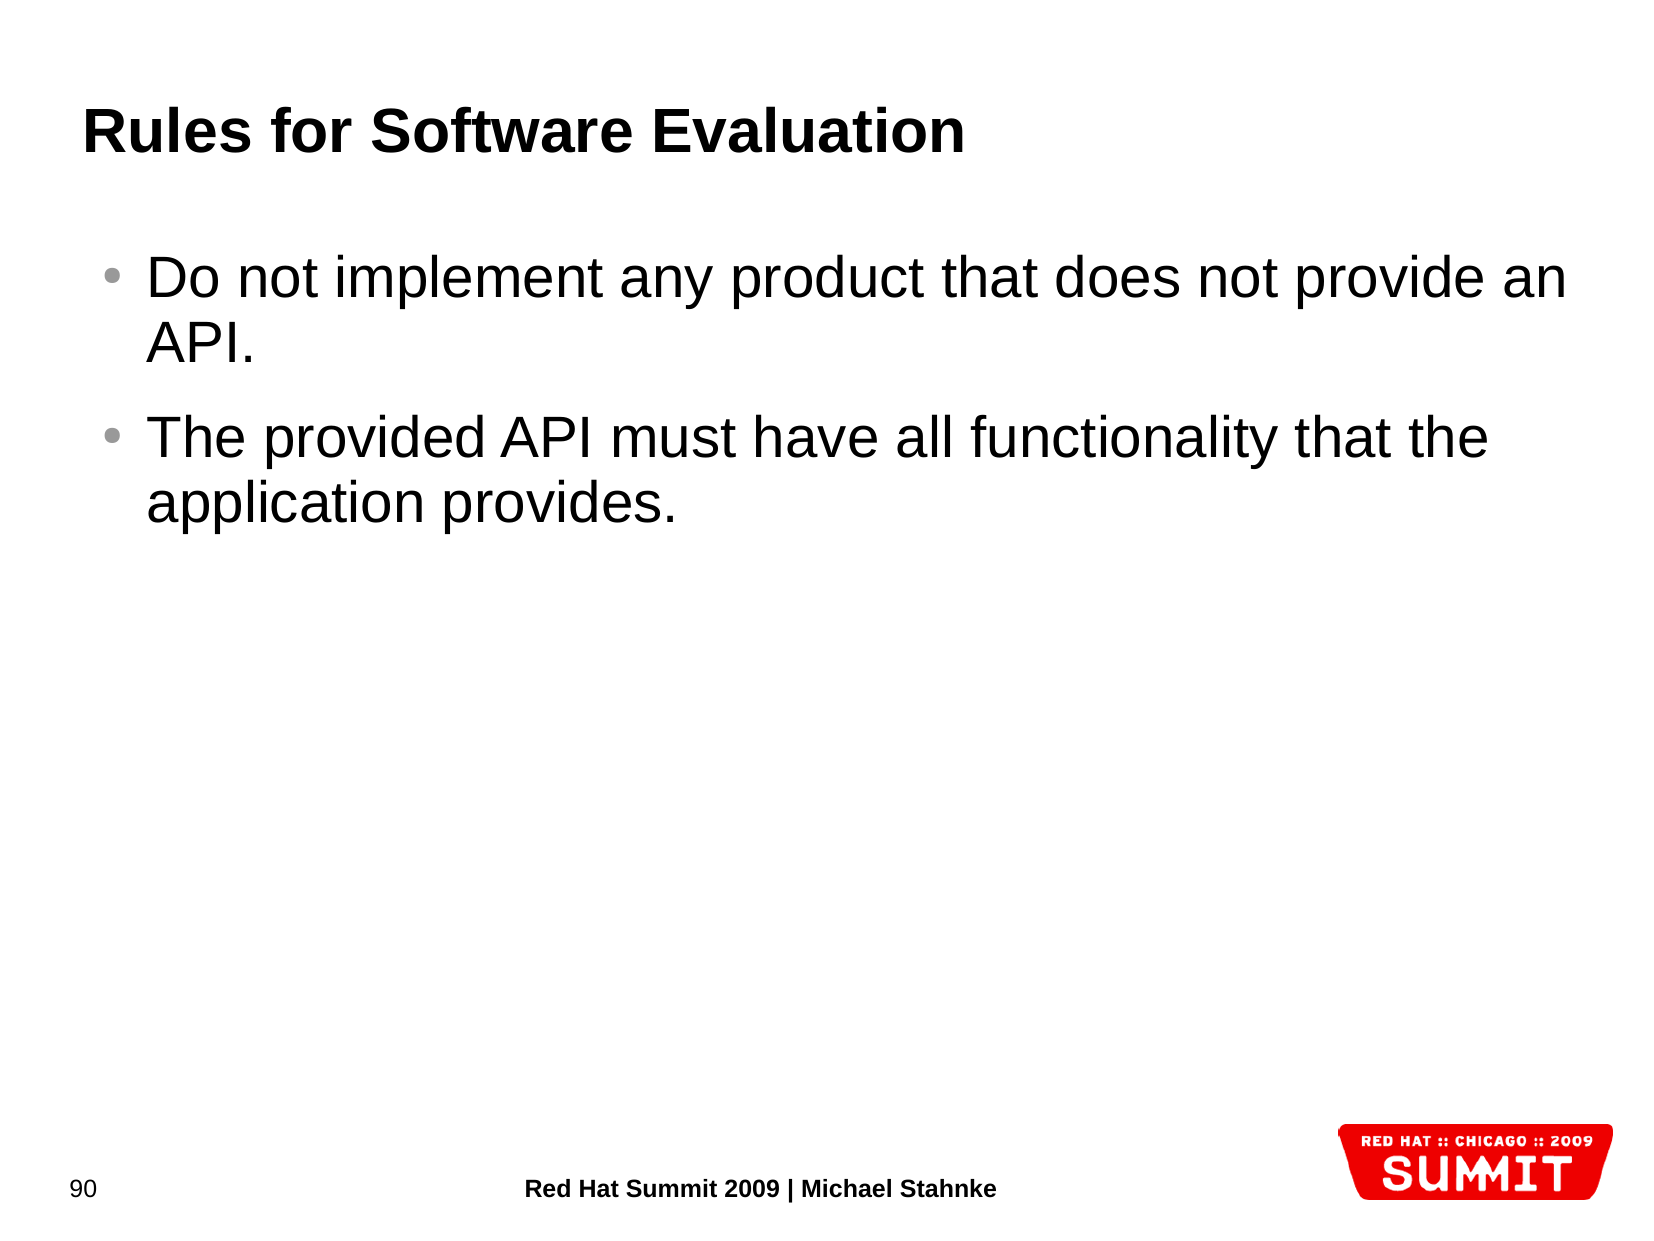

# Rules for Software Evaluation
Do not implement any product that does not provide an API.
The provided API must have all functionality that the application provides.